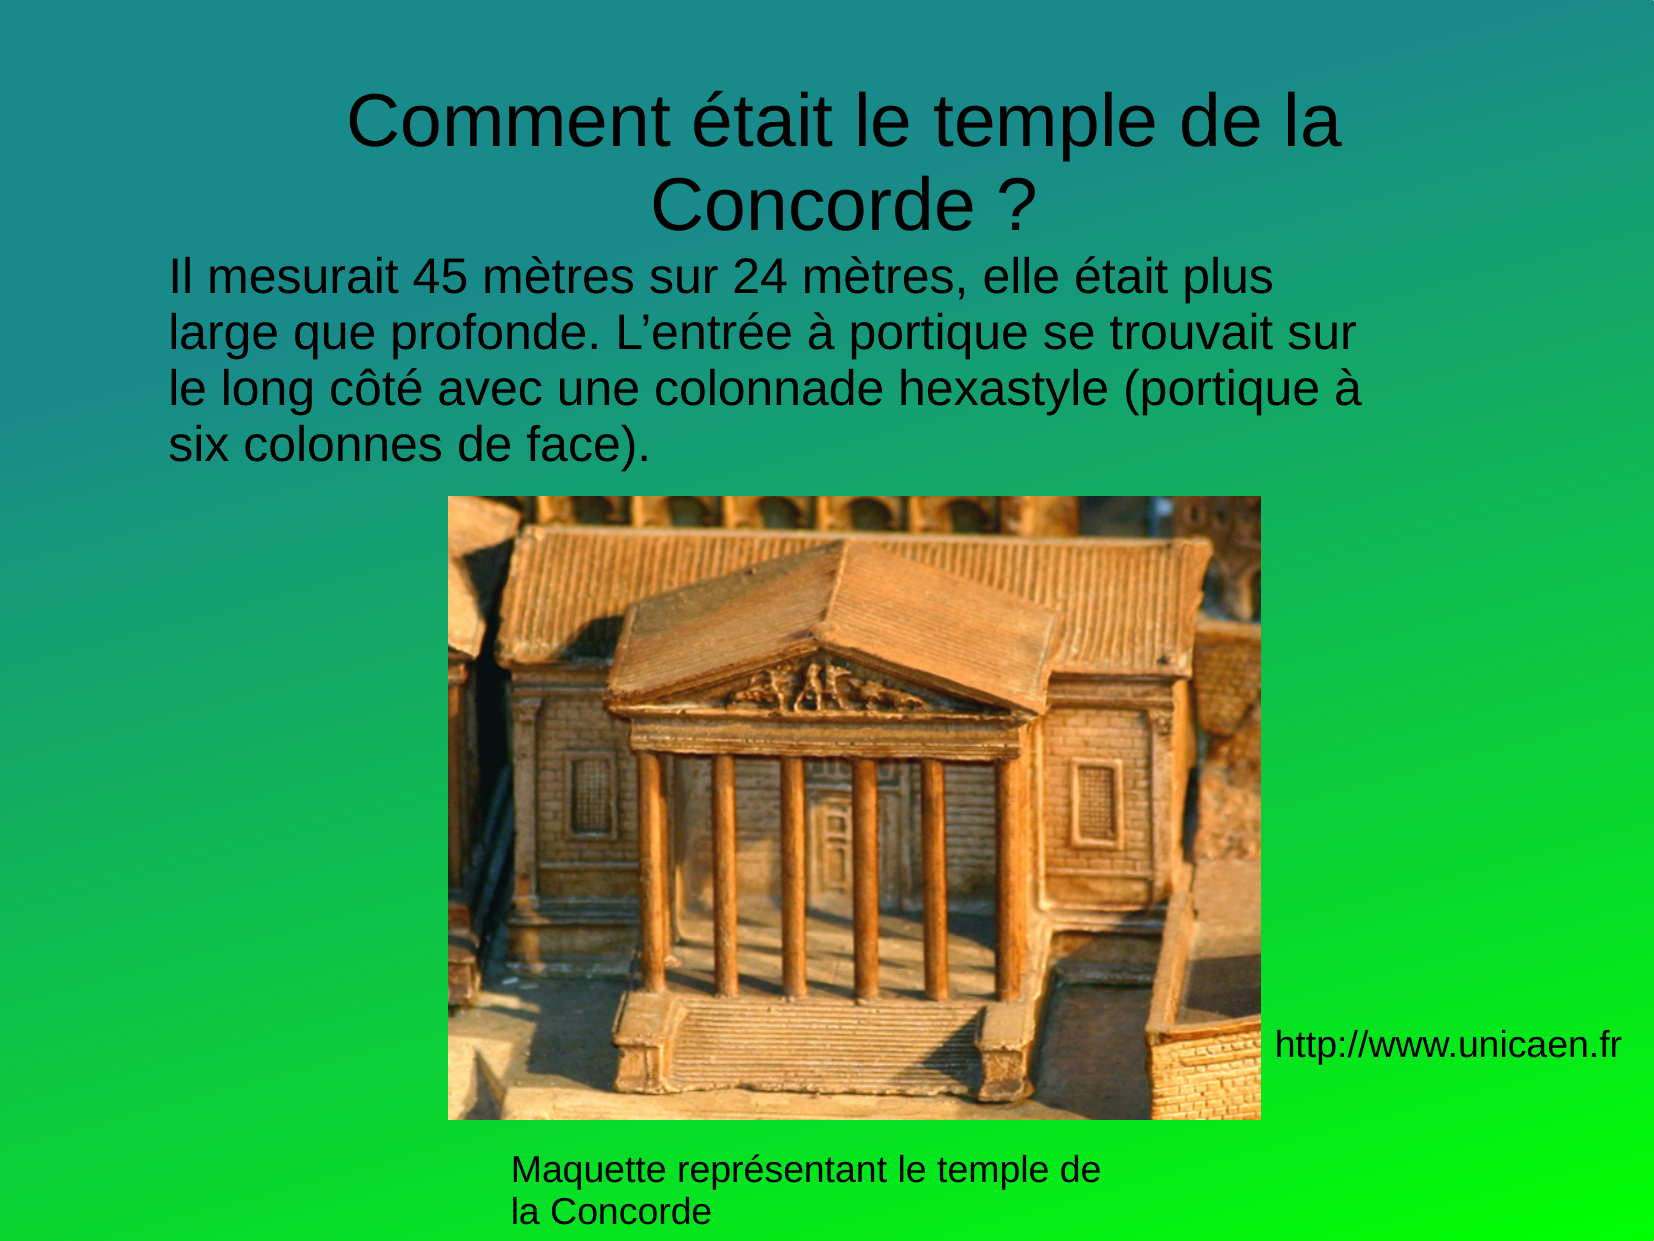

Comment était le temple de la Concorde ?
Il mesurait 45 mètres sur 24 mètres, elle était plus large que profonde. L’entrée à portique se trouvait sur le long côté avec une colonnade hexastyle (portique à six colonnes de face).
http://www.unicaen.fr
Maquette représentant le temple de la Concorde